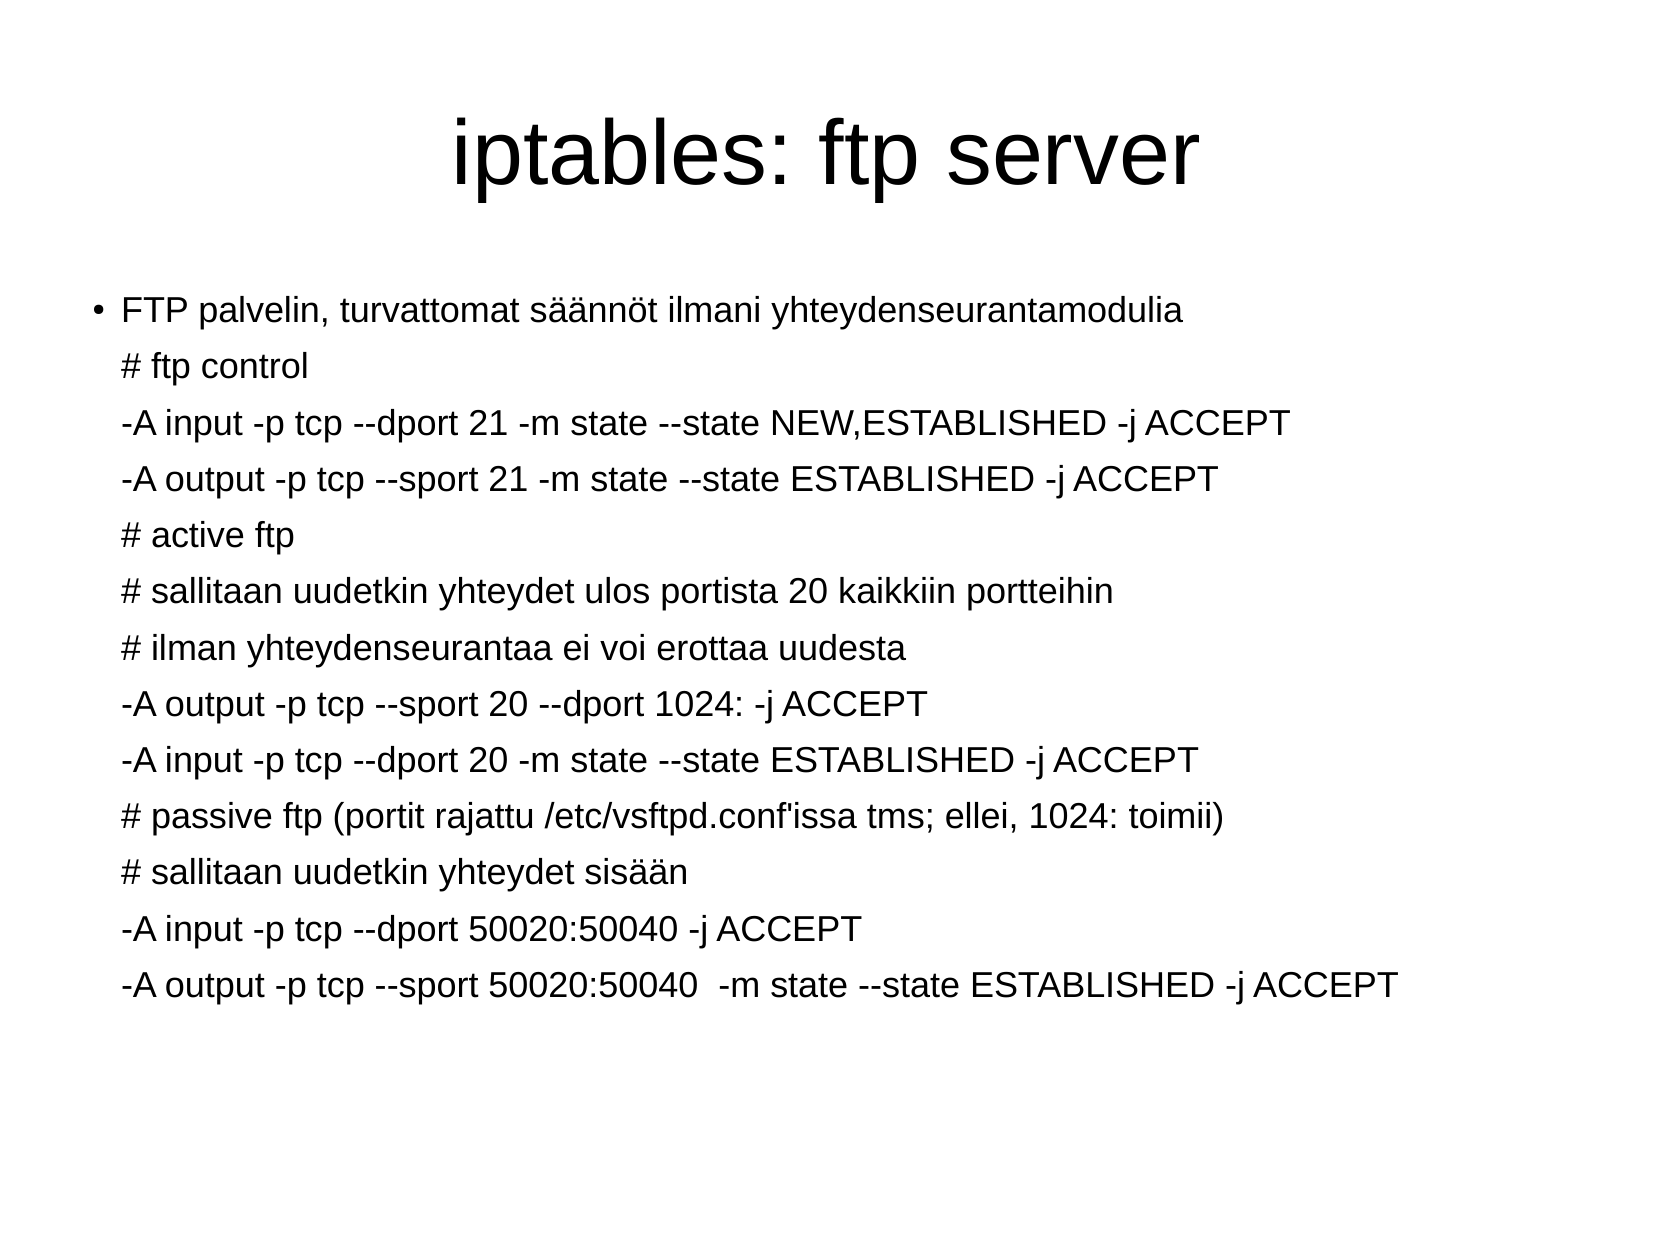

# iptables: ftp server
FTP palvelin, turvattomat säännöt ilmani yhteydenseurantamodulia
# ftp control
-A input -p tcp --dport 21 -m state --state NEW,ESTABLISHED -j ACCEPT
-A output -p tcp --sport 21 -m state --state ESTABLISHED -j ACCEPT
# active ftp
# sallitaan uudetkin yhteydet ulos portista 20 kaikkiin portteihin
# ilman yhteydenseurantaa ei voi erottaa uudesta
-A output -p tcp --sport 20 --dport 1024: -j ACCEPT
-A input -p tcp --dport 20 -m state --state ESTABLISHED -j ACCEPT
# passive ftp (portit rajattu /etc/vsftpd.conf'issa tms; ellei, 1024: toimii)
# sallitaan uudetkin yhteydet sisään
-A input -p tcp --dport 50020:50040 -j ACCEPT
-A output -p tcp --sport 50020:50040 -m state --state ESTABLISHED -j ACCEPT